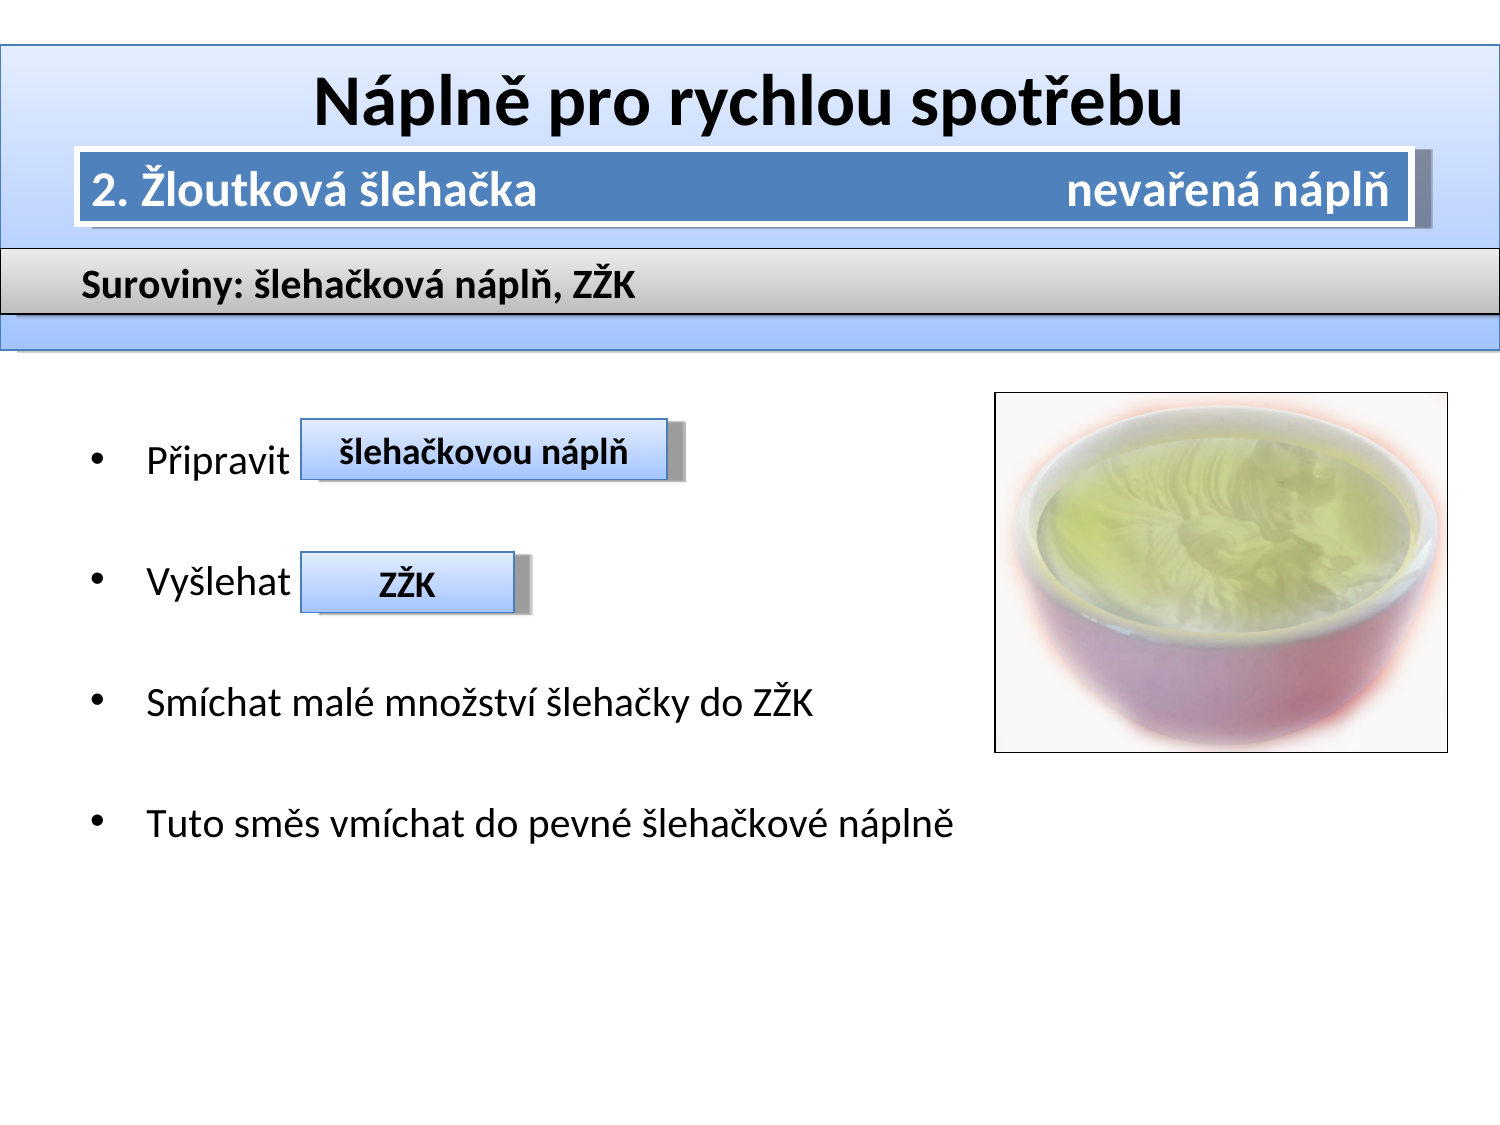

Náplně pro rychlou spotřebu
2. Žloutková šlehačka nevařená náplň
 Suroviny: šlehačková náplň, ZŽK
# Připravit
Vyšlehat
Smíchat malé množství šlehačky do ZŽK
Tuto směs vmíchat do pevné šlehačkové náplně
šlehačkovou náplň
ZŽK